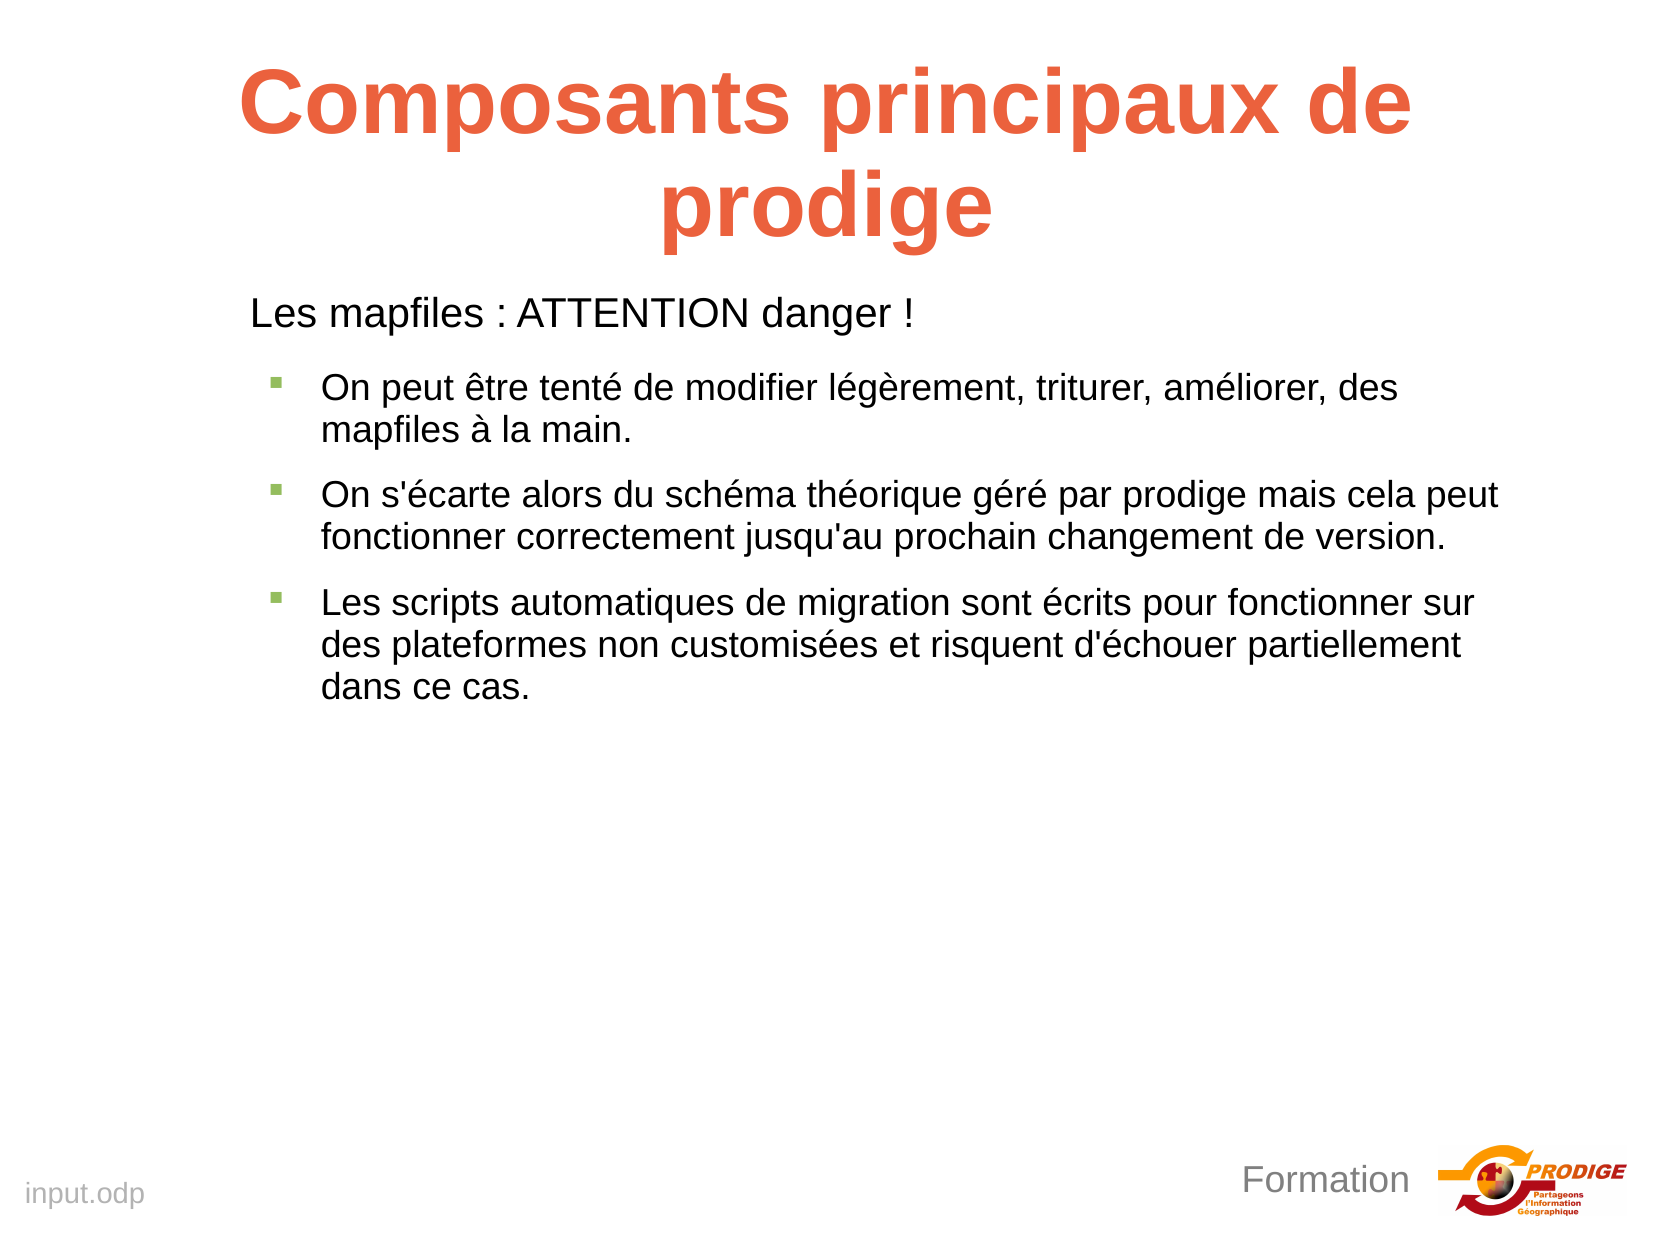

# Composants principaux de prodige
Les mapfiles : ATTENTION danger !
On peut être tenté de modifier légèrement, triturer, améliorer, des mapfiles à la main.
On s'écarte alors du schéma théorique géré par prodige mais cela peut fonctionner correctement jusqu'au prochain changement de version.
Les scripts automatiques de migration sont écrits pour fonctionner sur des plateformes non customisées et risquent d'échouer partiellement dans ce cas.